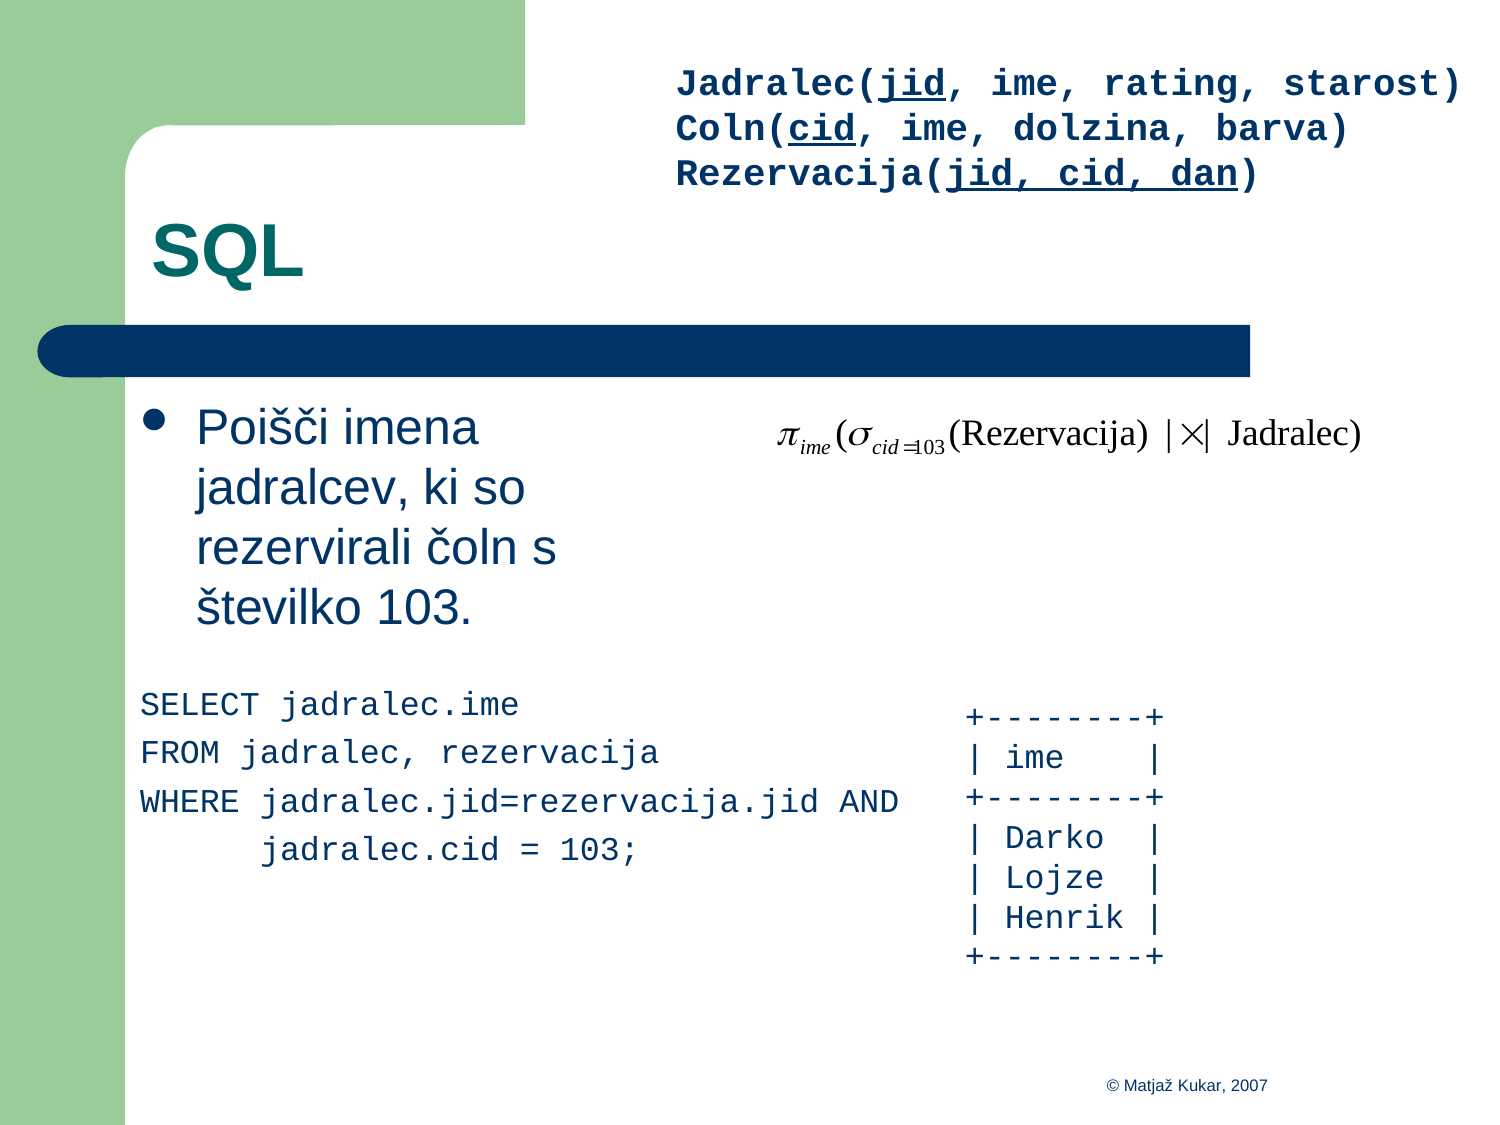

Jadralec(jid, ime, rating, starost)
Coln(cid, ime, dolzina, barva)
Rezervacija(jid, cid, dan)
# SQL
Poišči imena jadralcev, ki so rezervirali čoln s številko 103.
SELECT jadralec.ime
FROM jadralec, rezervacija
WHERE jadralec.jid=rezervacija.jid AND
 jadralec.cid = 103;
+--------+
| ime |
+--------+
| Darko |
| Lojze |
| Henrik |
+--------+
© Matjaž Kukar, 2007